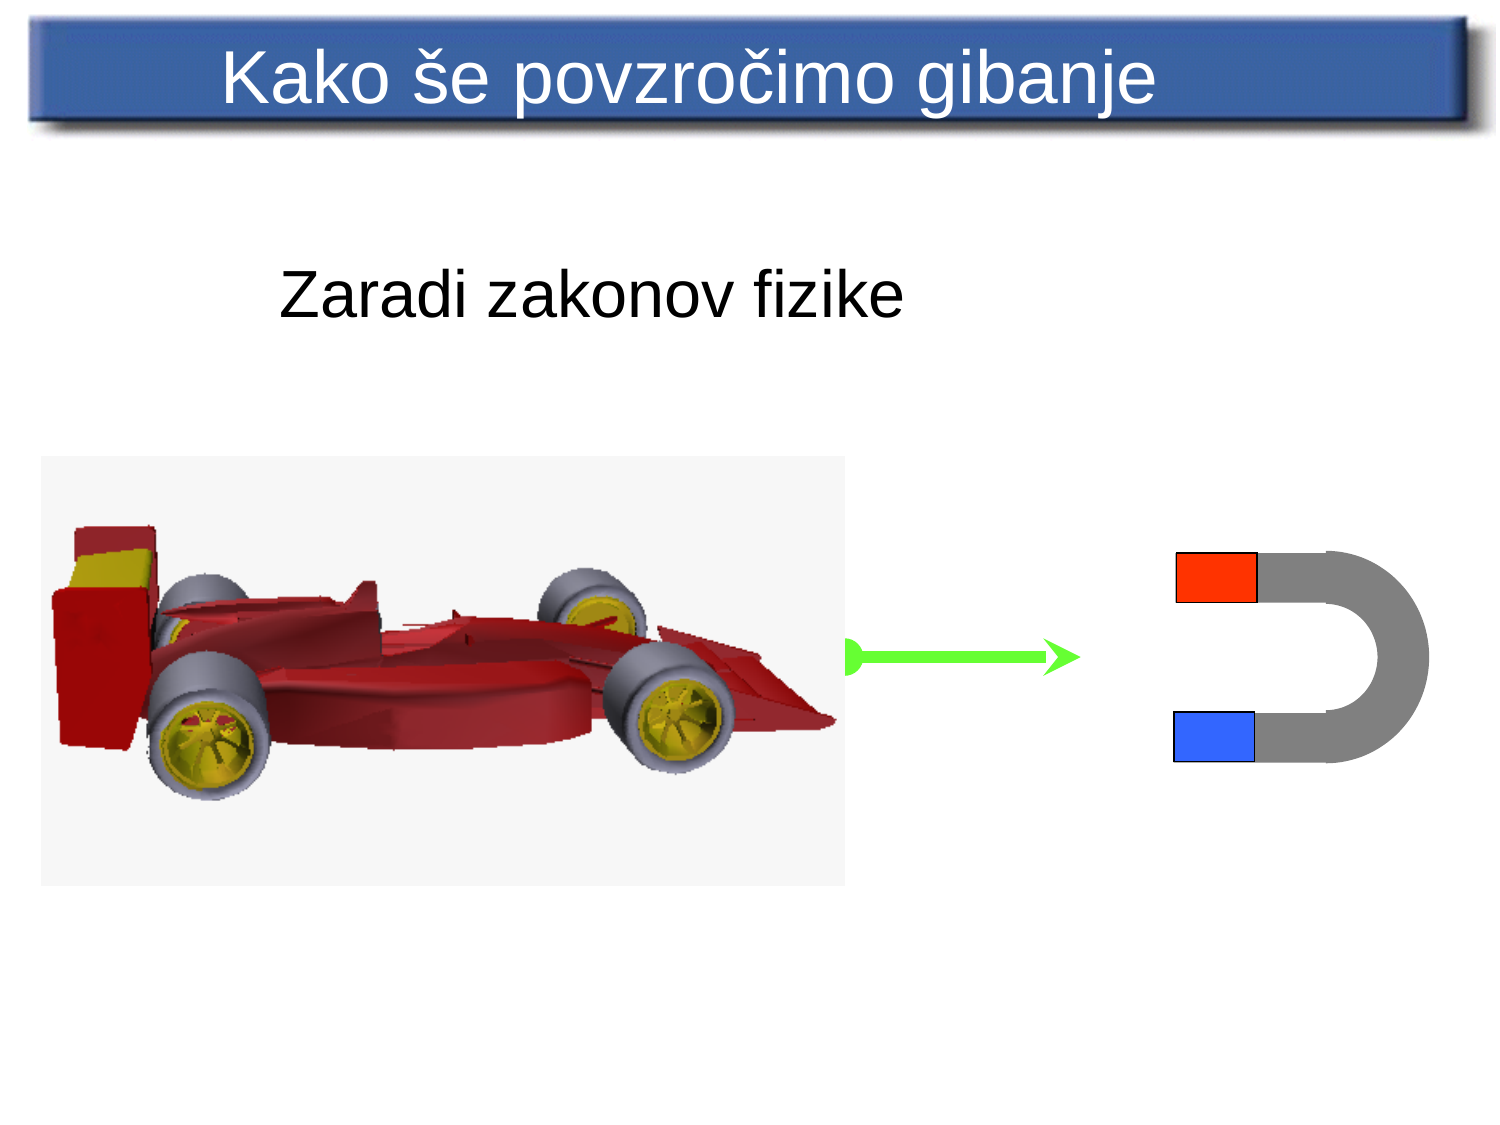

Kako še povzročimo gibanje
Zaradi zakonov fizike